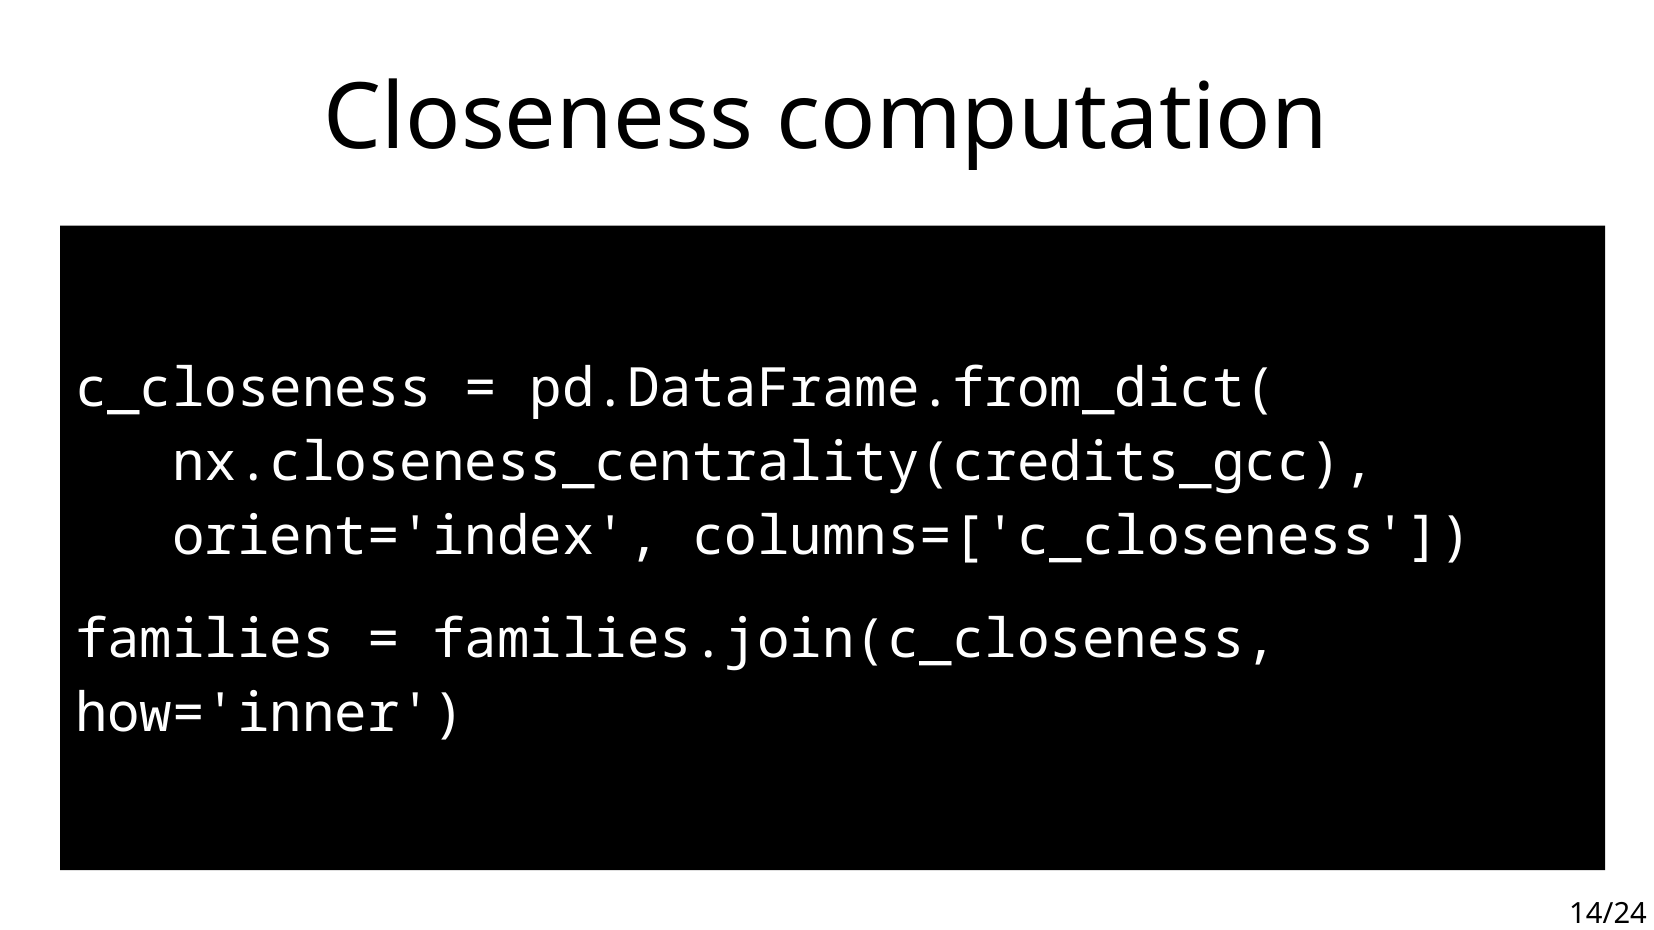

# Closeness computation
c_closeness = pd.DataFrame.from_dict(
 nx.closeness_centrality(credits_gcc),
 orient='index', columns=['c_closeness'])
families = families.join(c_closeness, how='inner')
14